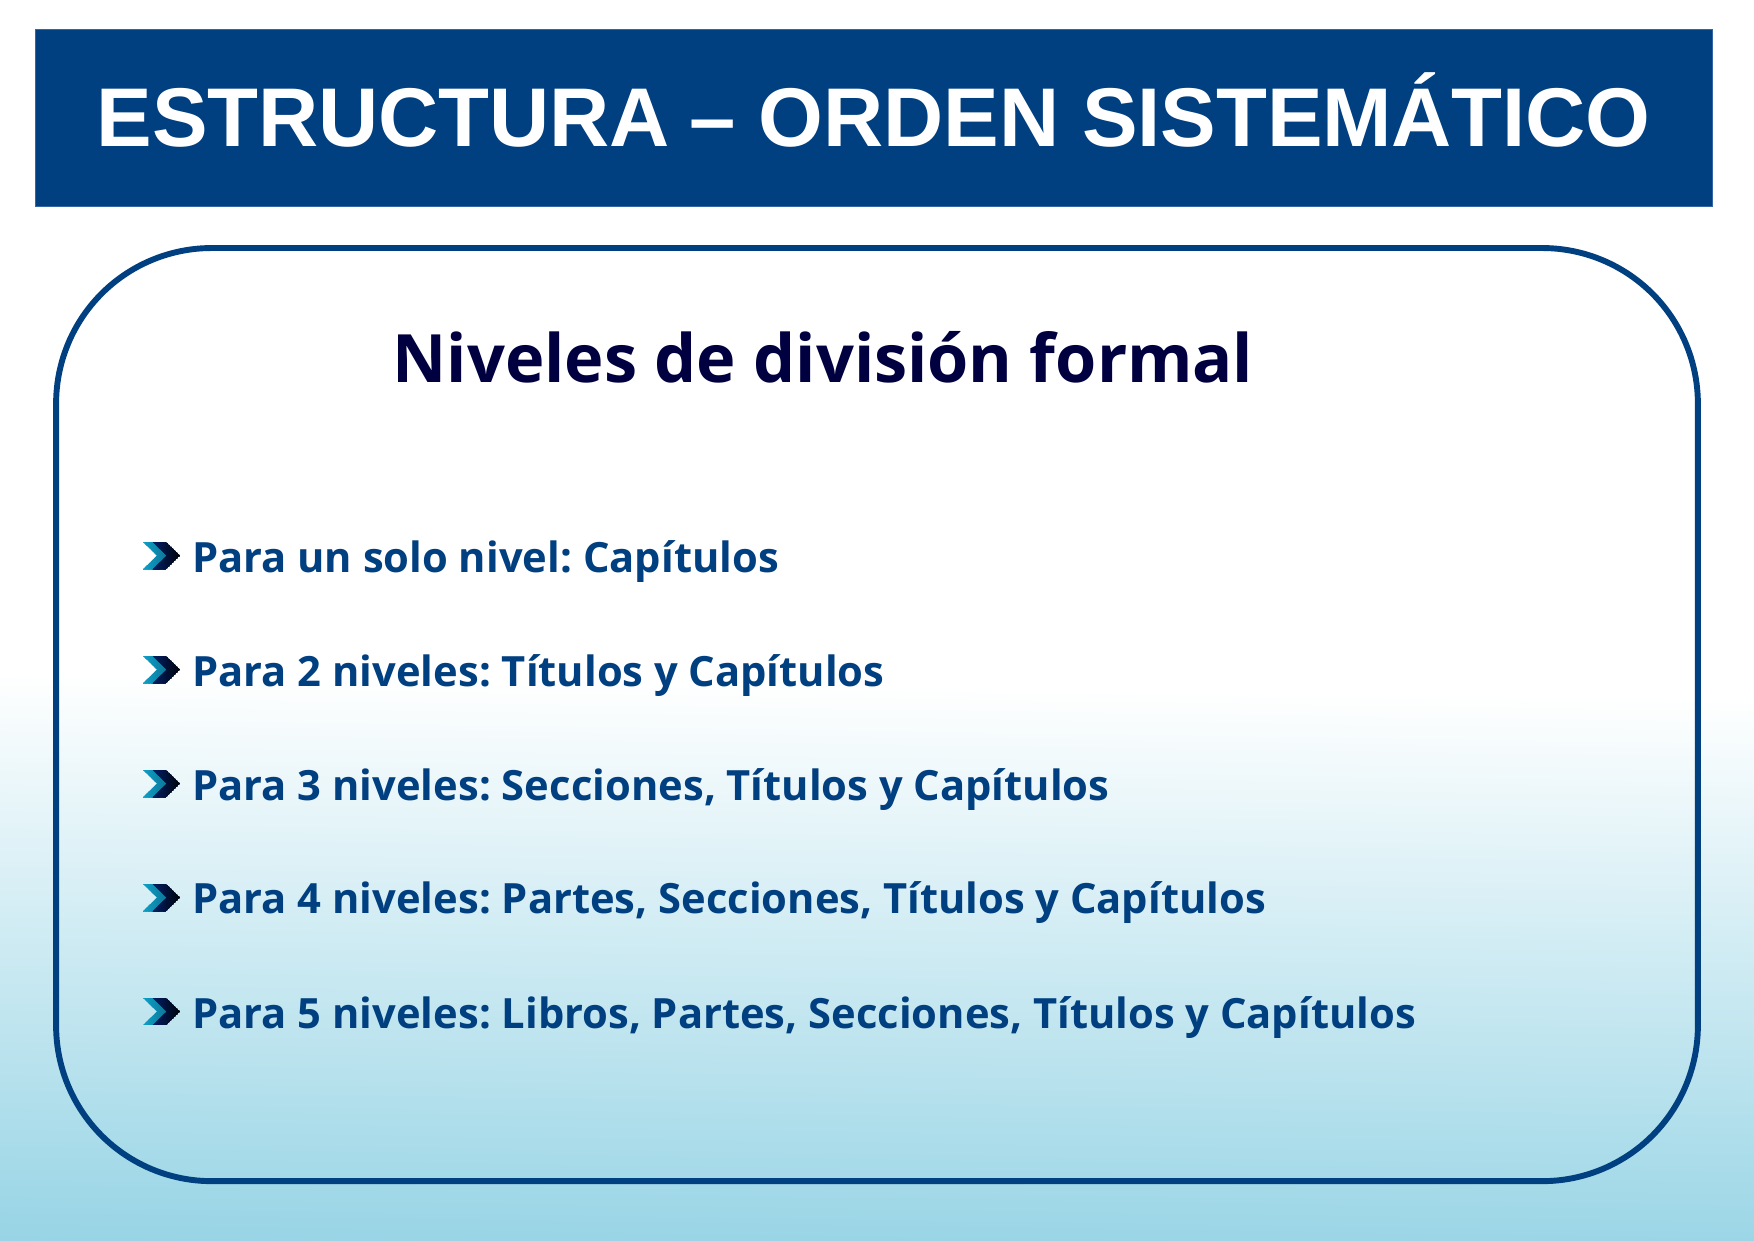

ESTRUCTURA – ORDEN SISTEMÁTICO
Niveles de división formal
 Para un solo nivel: Capítulos
 Para 2 niveles: Títulos y Capítulos
 Para 3 niveles: Secciones, Títulos y Capítulos
 Para 4 niveles: Partes, Secciones, Títulos y Capítulos
 Para 5 niveles: Libros, Partes, Secciones, Títulos y Capítulos